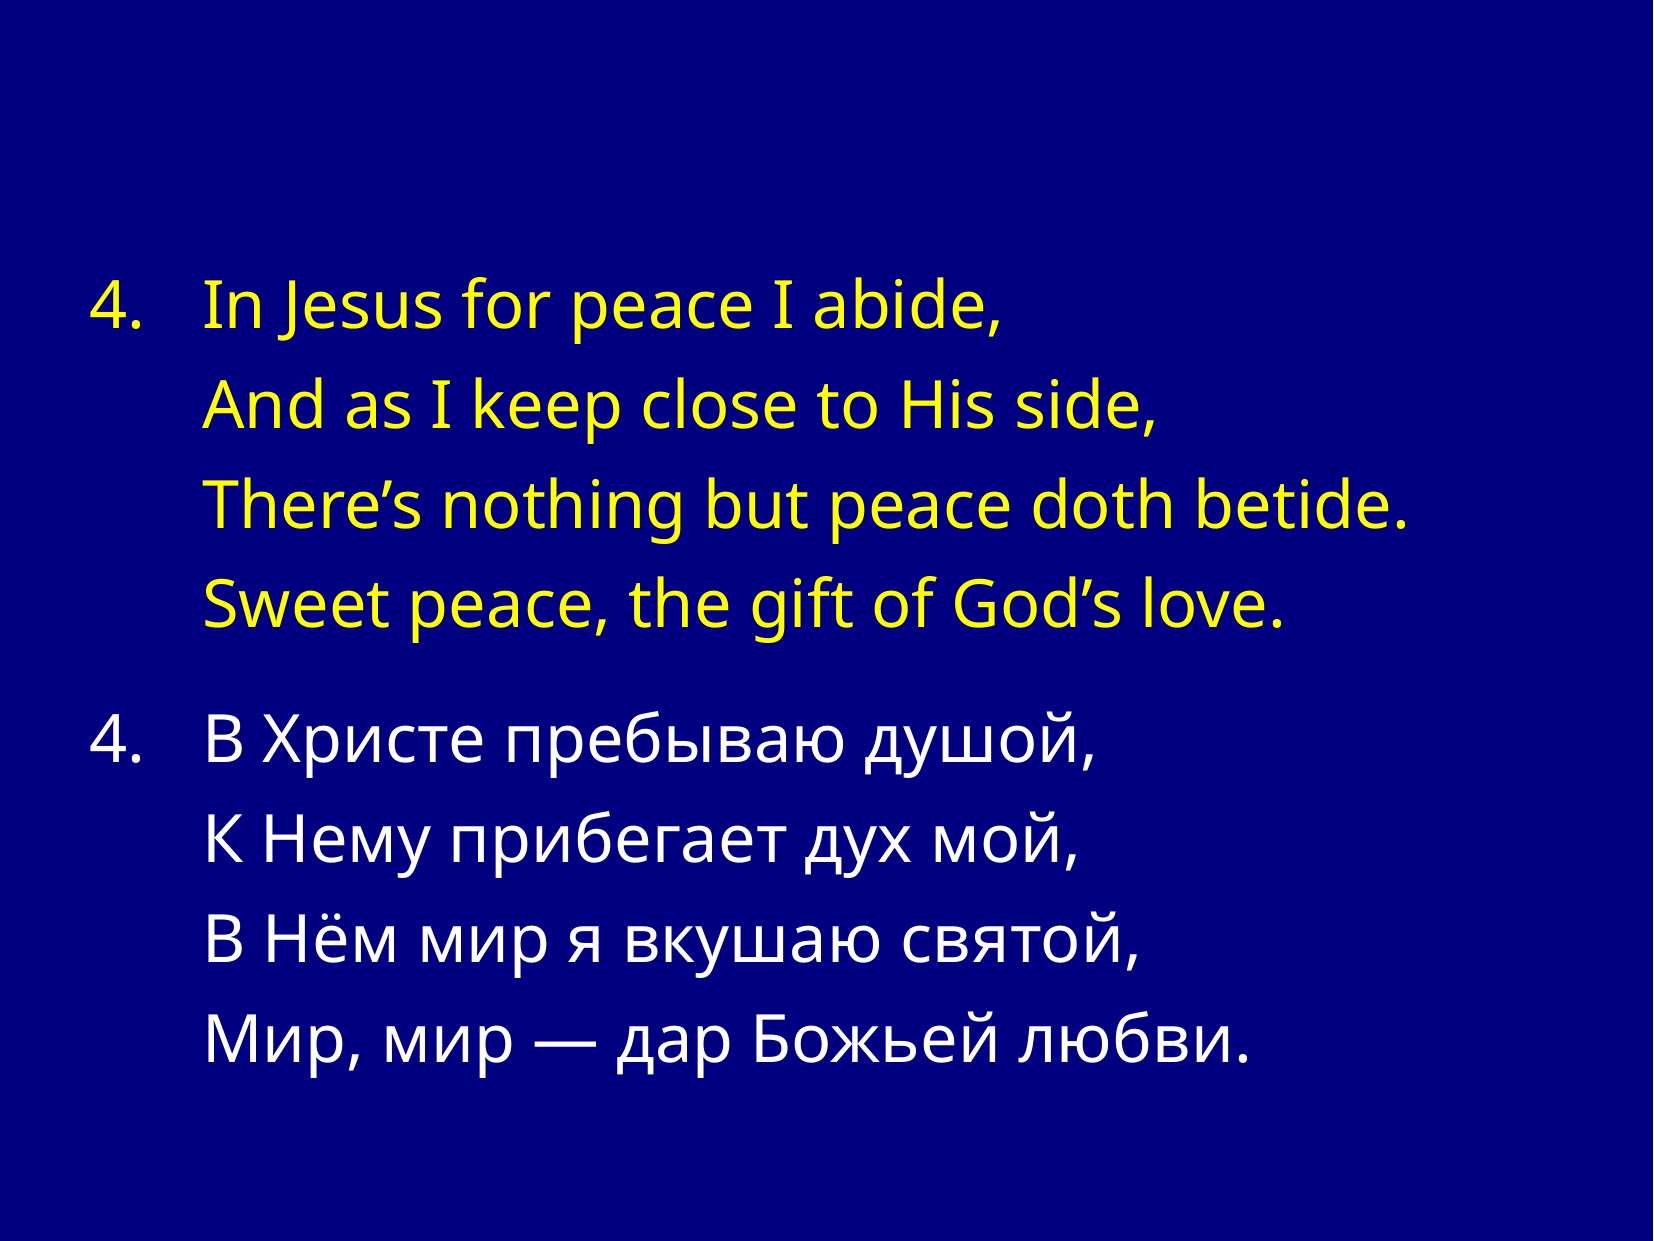

4.	In Jesus for peace I abide,
	And as I keep close to His side,
	There’s nothing but peace doth betide.
	Sweet peace, the gift of God’s love.
4.	В Христе пребываю душой,
	К Нему прибегает дух мой,
	В Нём мир я вкушаю святой,
	Мир, мир — дар Божьей любви.